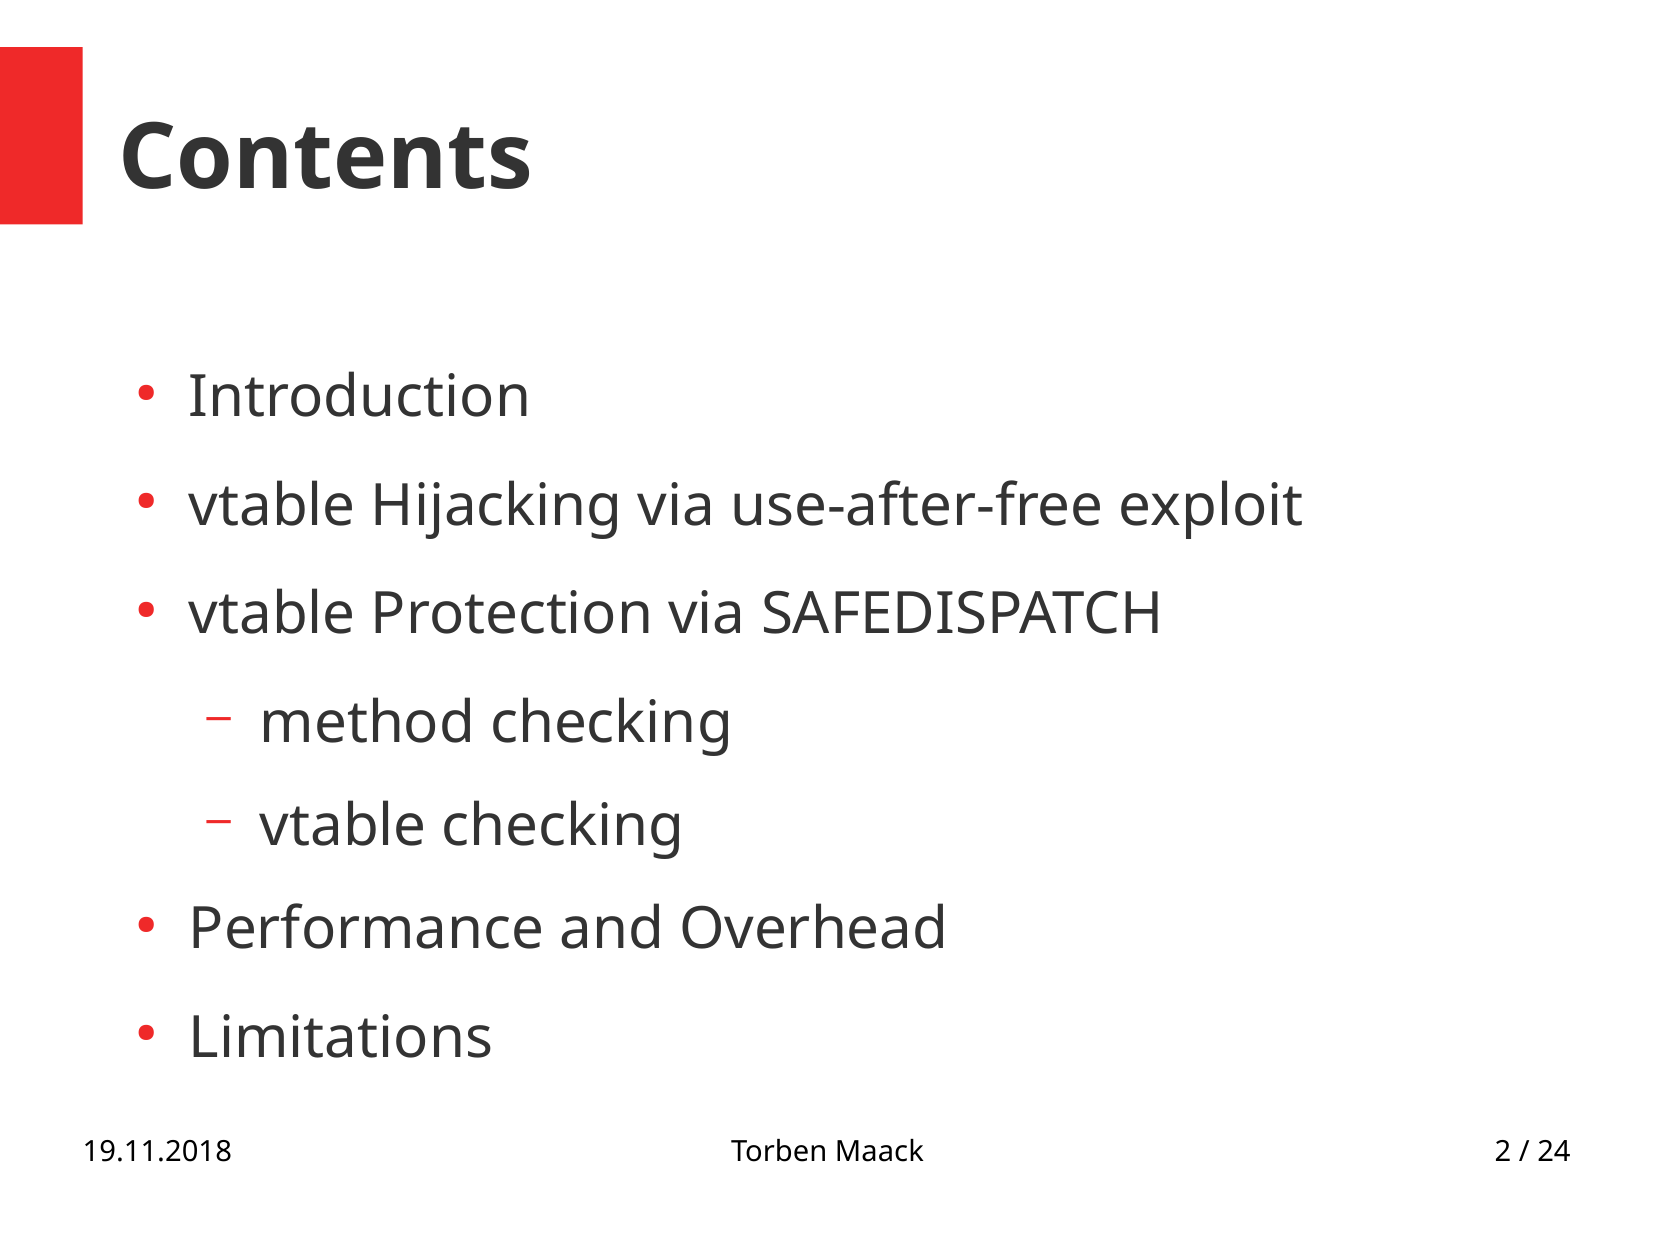

# Contents
Introduction
vtable Hijacking via use-after-free exploit
vtable Protection via SAFEDISPATCH
method checking
vtable checking
Performance and Overhead
Limitations
19.11.2018
Torben Maack
2